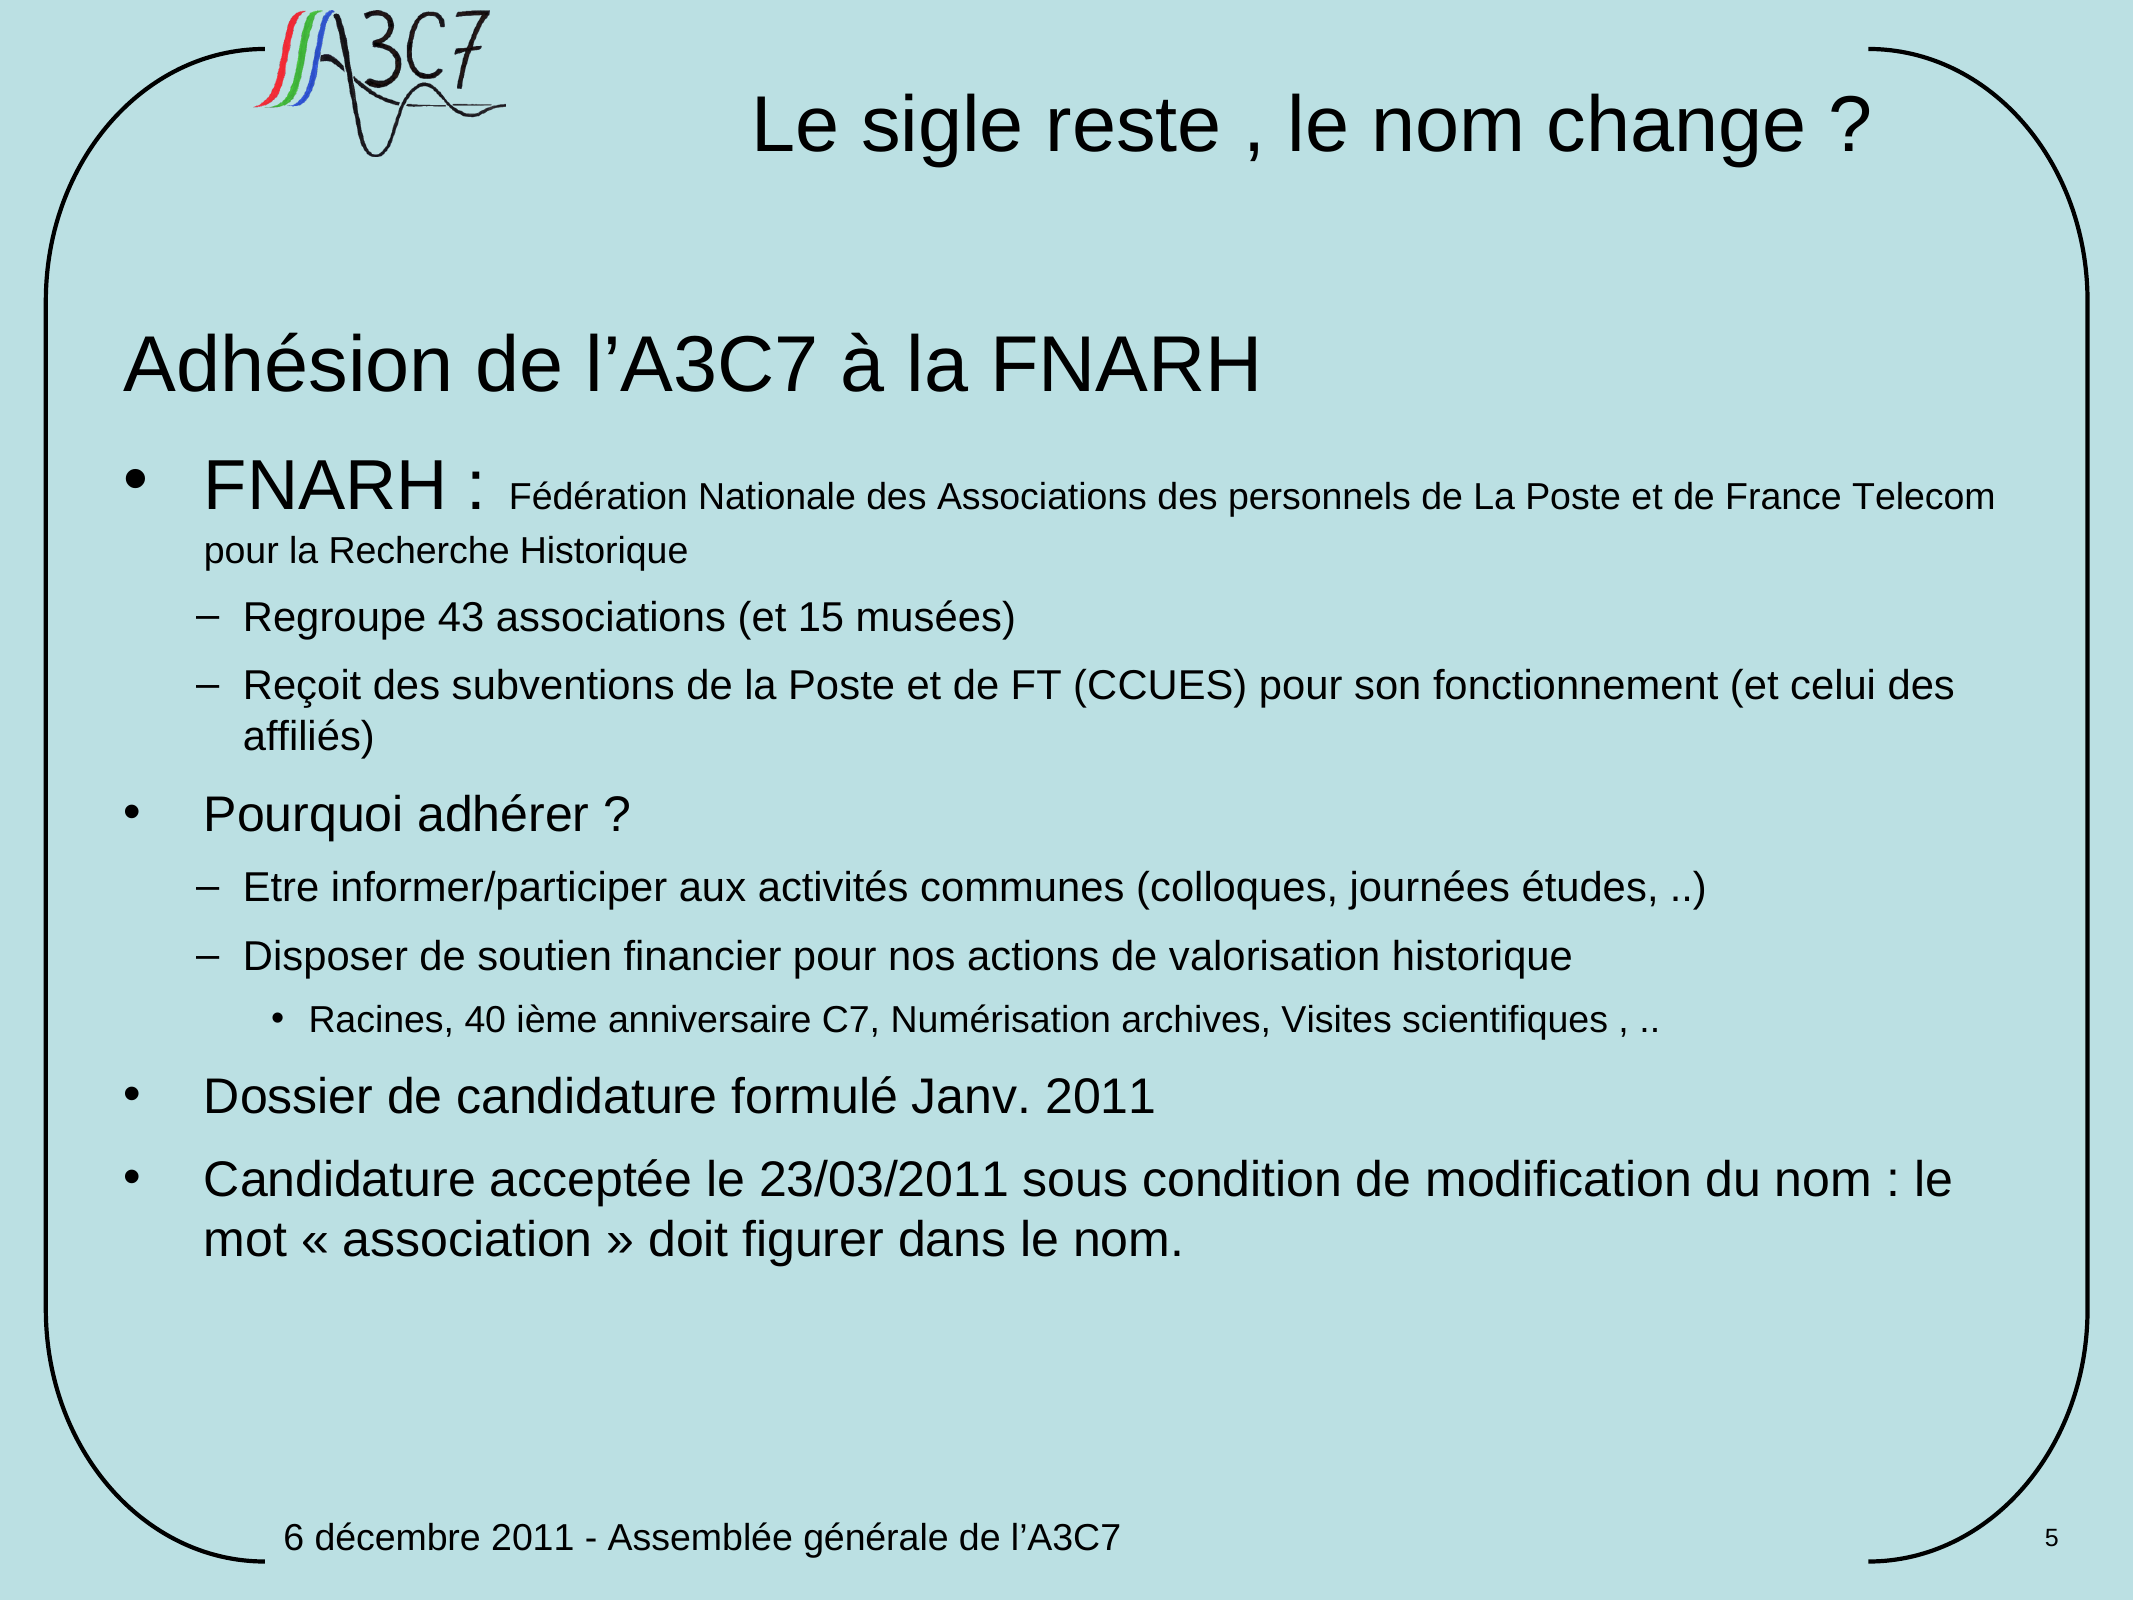

# Le sigle reste , le nom change ?
Adhésion de l’A3C7 à la FNARH
FNARH : Fédération Nationale des Associations des personnels de La Poste et de France Telecom pour la Recherche Historique
Regroupe 43 associations (et 15 musées)
Reçoit des subventions de la Poste et de FT (CCUES) pour son fonctionnement (et celui des affiliés)
Pourquoi adhérer ?
Etre informer/participer aux activités communes (colloques, journées études, ..)
Disposer de soutien financier pour nos actions de valorisation historique
Racines, 40 ième anniversaire C7, Numérisation archives, Visites scientifiques , ..
Dossier de candidature formulé Janv. 2011
Candidature acceptée le 23/03/2011 sous condition de modification du nom : le mot « association » doit figurer dans le nom.
6 décembre 2011 - Assemblée générale de l’A3C7
5